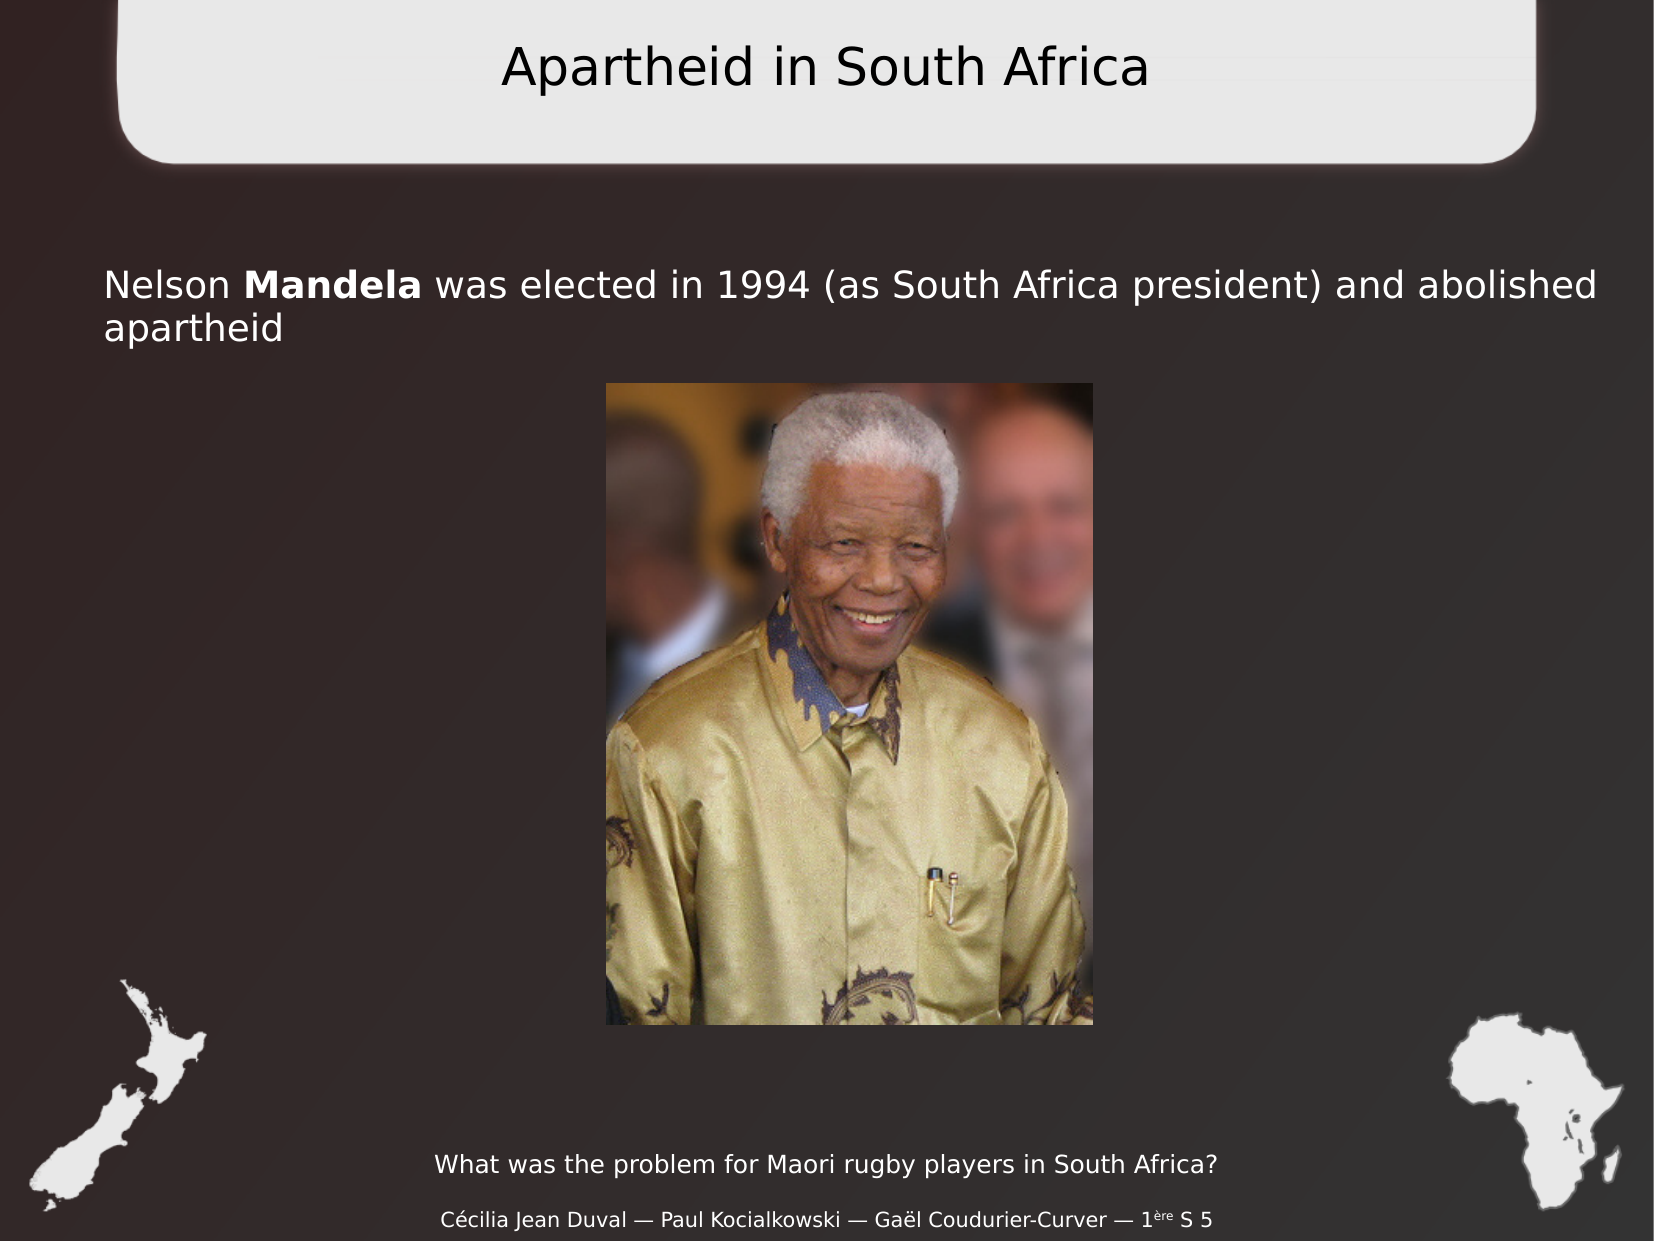

Apartheid in South Africa
Nelson Mandela was elected in 1994 (as South Africa president) and abolished apartheid
What was the problem for Maori rugby players in South Africa?
Cécilia Jean Duval — Paul Kocialkowski — Gaël Coudurier-Curver — 1ère S 5